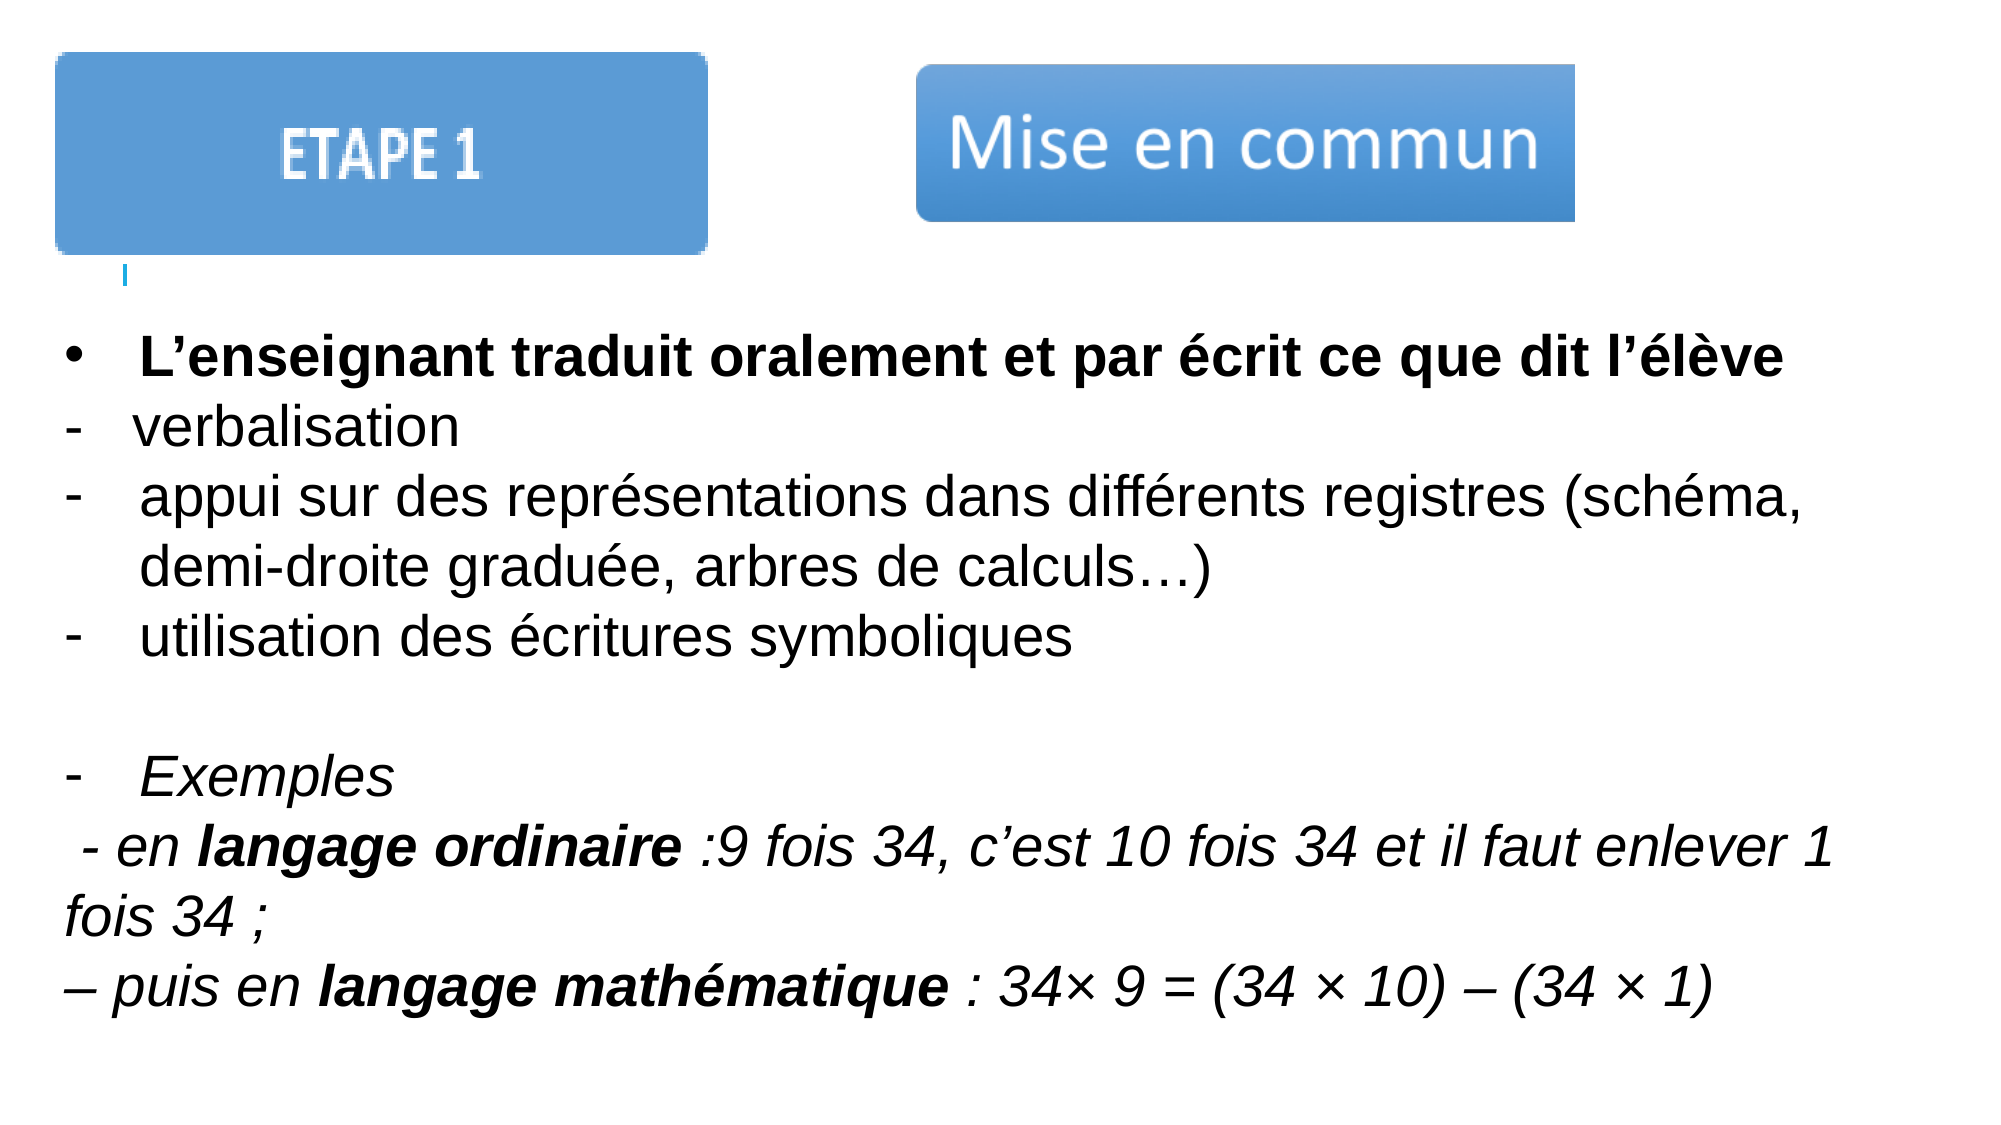

L’enseignant traduit oralement et par écrit ce que dit l’élève
- verbalisation
appui sur des représentations dans différents registres (schéma, demi-droite graduée, arbres de calculs…)
utilisation des écritures symboliques
Exemples
 - en langage ordinaire : 9 fois 34, c’est 10 fois 34 et il faut enlever 1 fois 34 ;
– puis en langage mathématique : 34× 9 = (34 × 10) – (34 × 1)